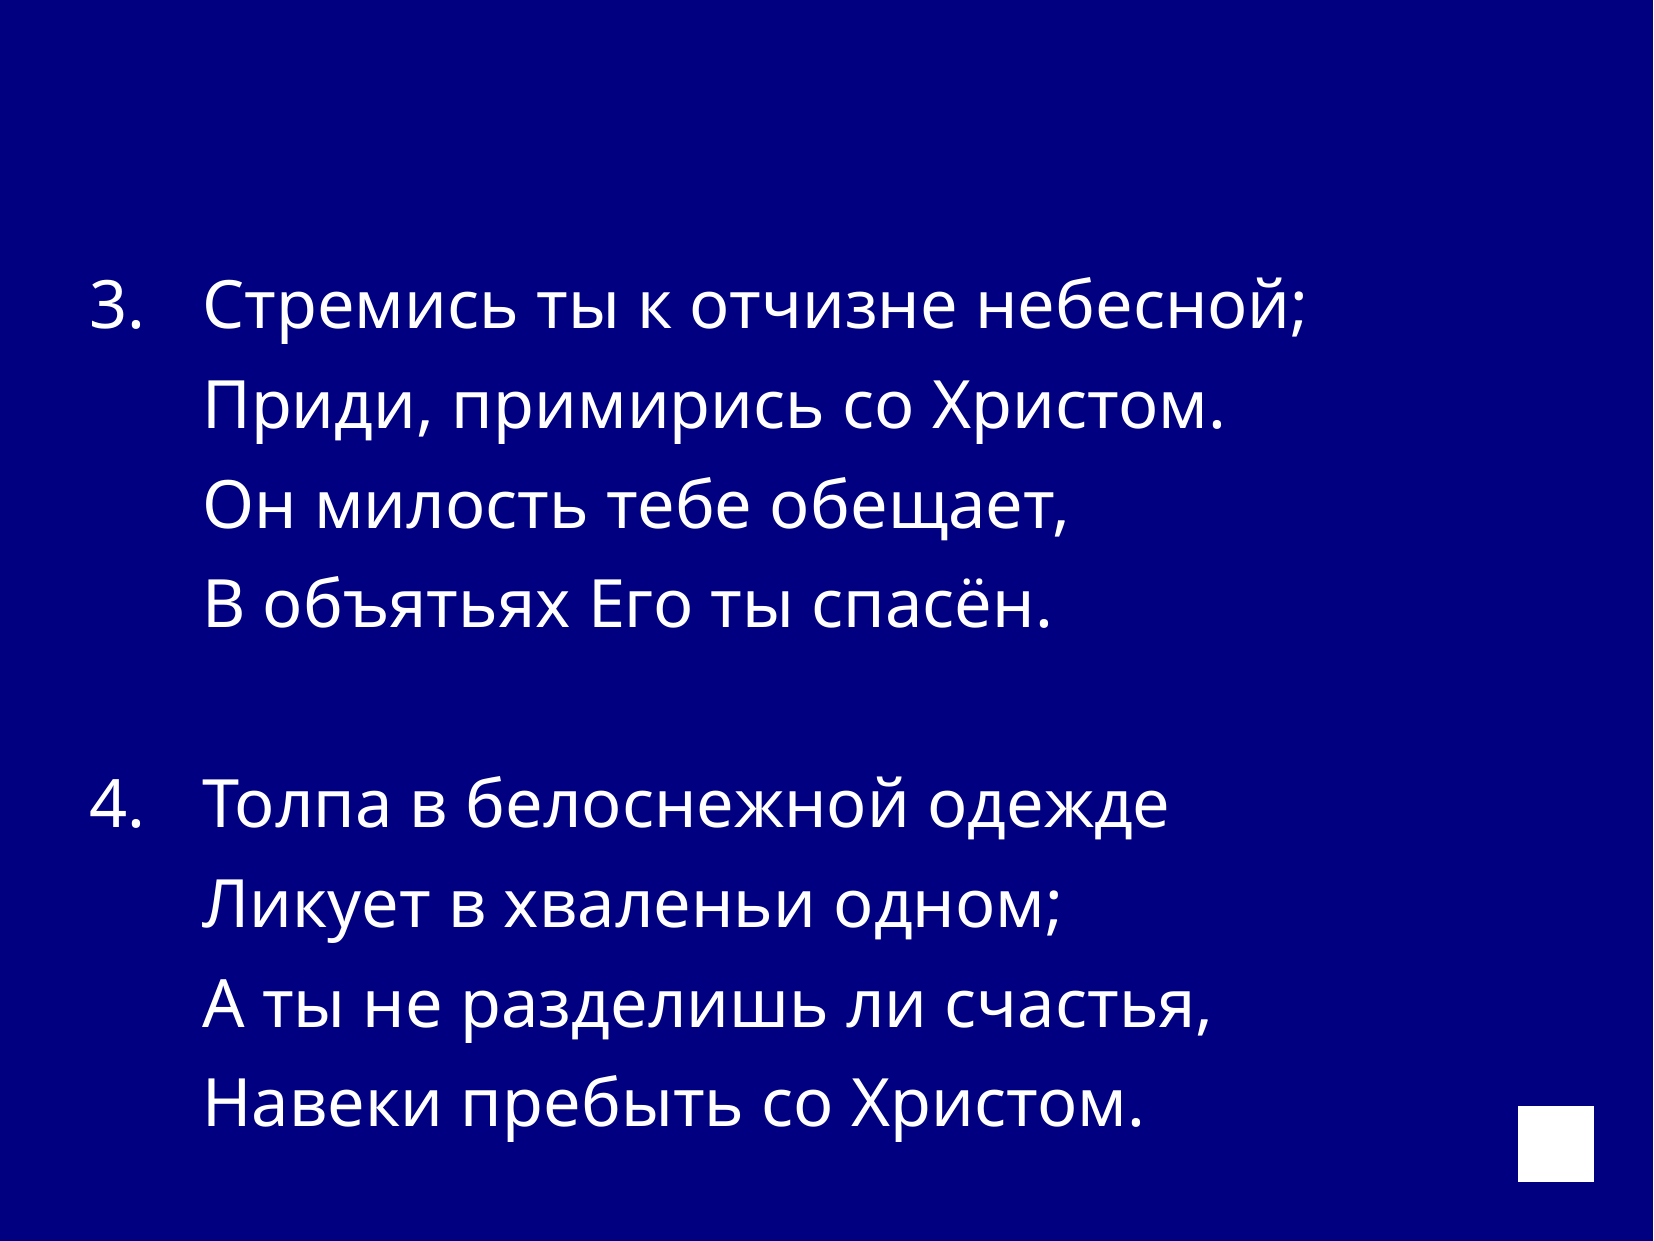

3.	Стремись ты к отчизне небесной;
	Приди, примирись со Христом.
	Он милость тебе обещает,
	В объятьях Его ты спасён.
4.	Толпа в белоснежной одежде
	Ликует в хваленьи одном;
	А ты не разделишь ли счастья,
	Навеки пребыть со Христом.